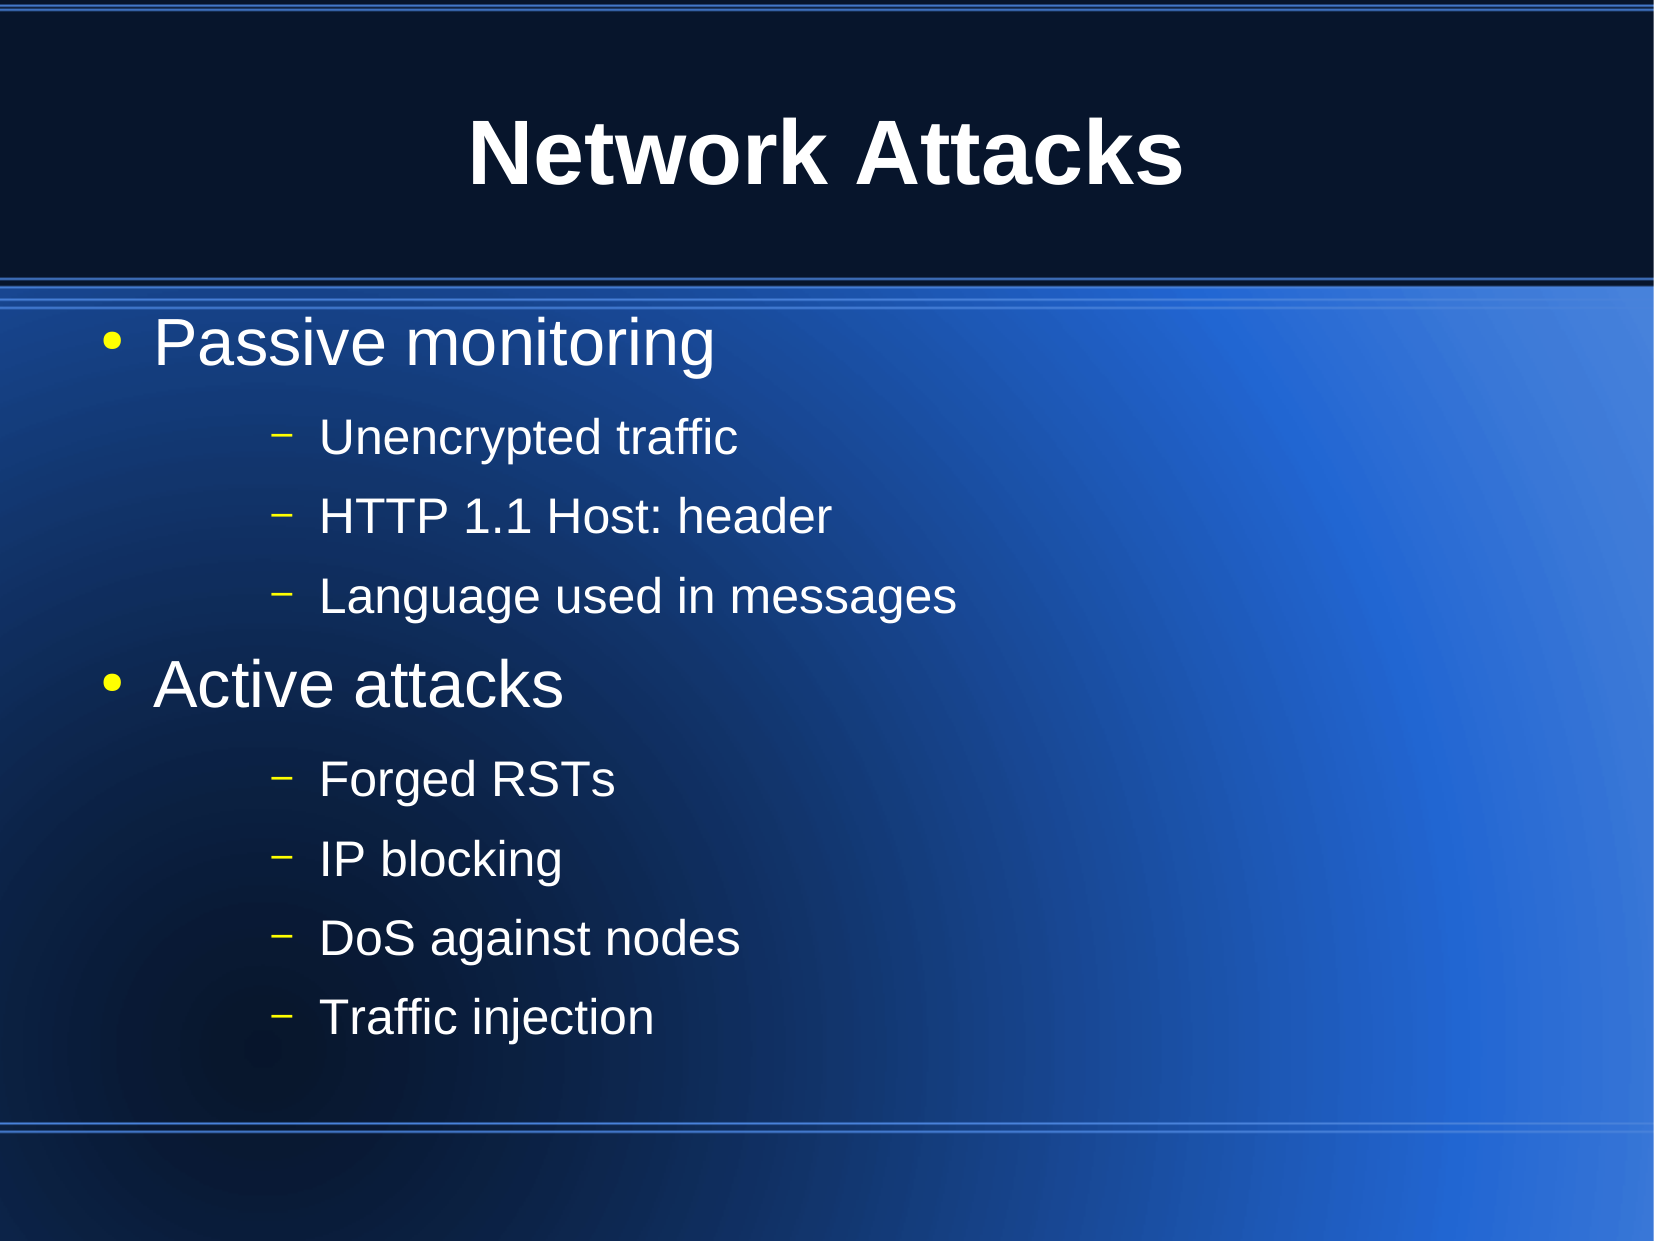

# Network Attacks
Passive monitoring
Unencrypted traffic
HTTP 1.1 Host: header
Language used in messages
Active attacks
Forged RSTs
IP blocking
DoS against nodes
Traffic injection